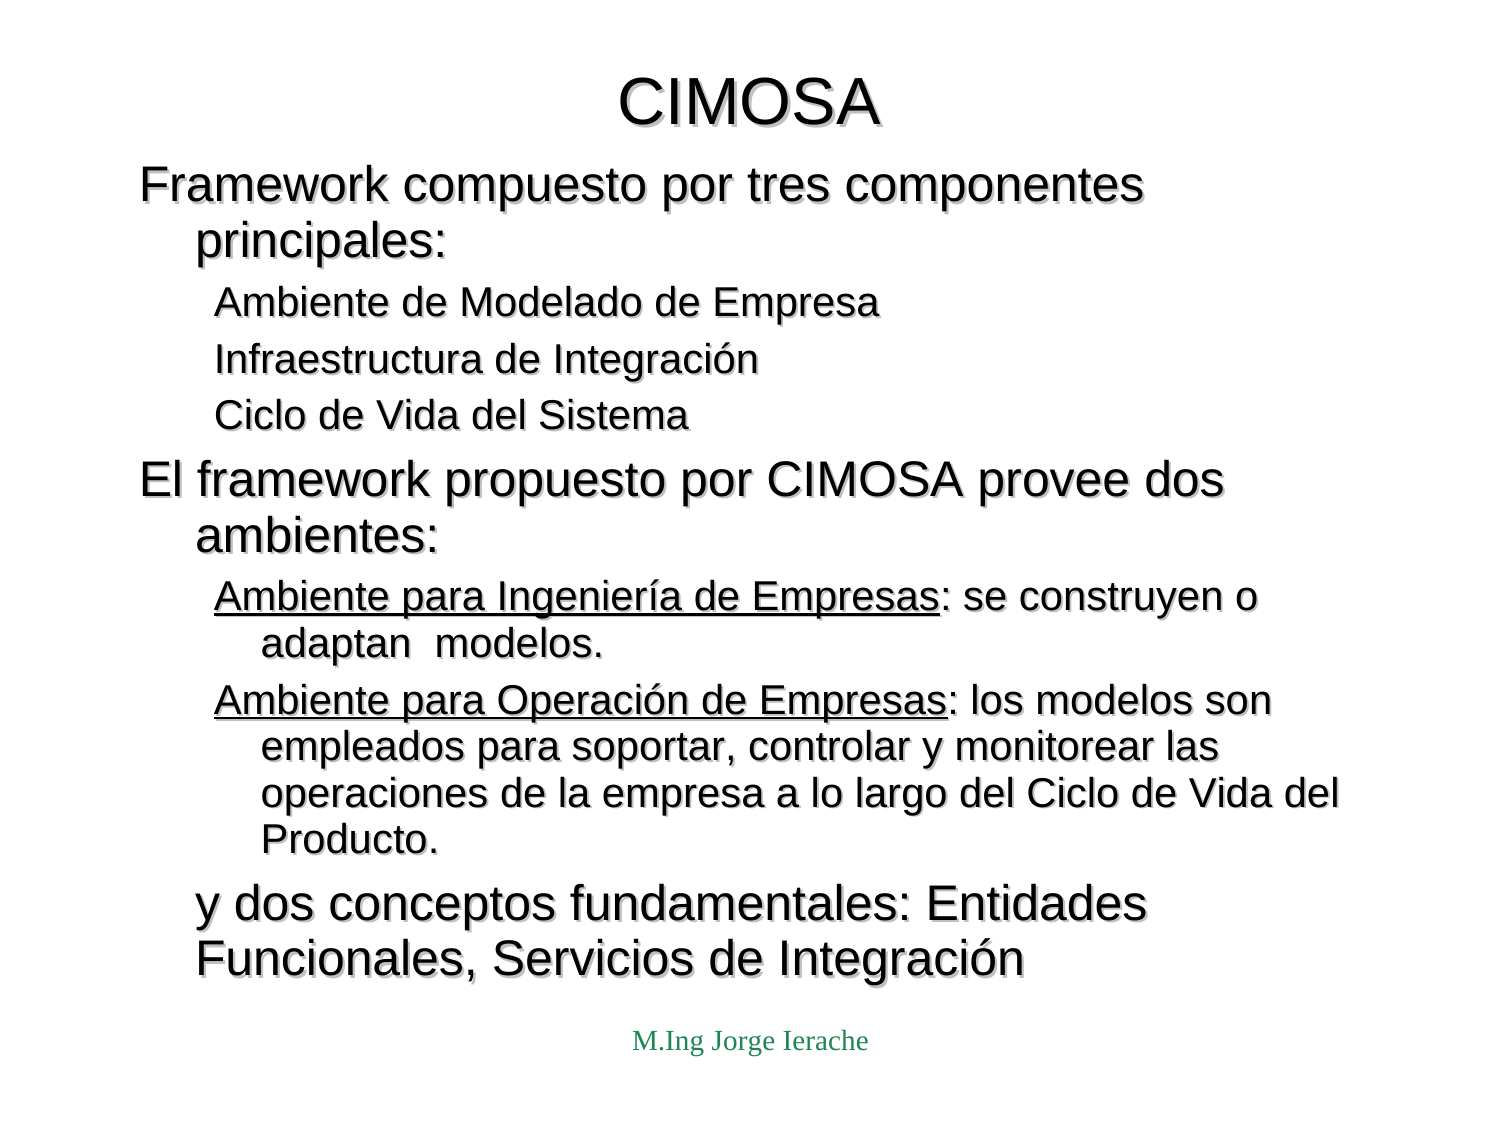

# CIMOSA
Framework compuesto por tres componentes principales:
Ambiente de Modelado de Empresa
Infraestructura de Integración
Ciclo de Vida del Sistema
El framework propuesto por CIMOSA provee dos ambientes:
Ambiente para Ingeniería de Empresas: se construyen o adaptan modelos.
Ambiente para Operación de Empresas: los modelos son empleados para soportar, controlar y monitorear las operaciones de la empresa a lo largo del Ciclo de Vida del Producto.
	y dos conceptos fundamentales: Entidades Funcionales, Servicios de Integración
M.Ing Jorge Ierache